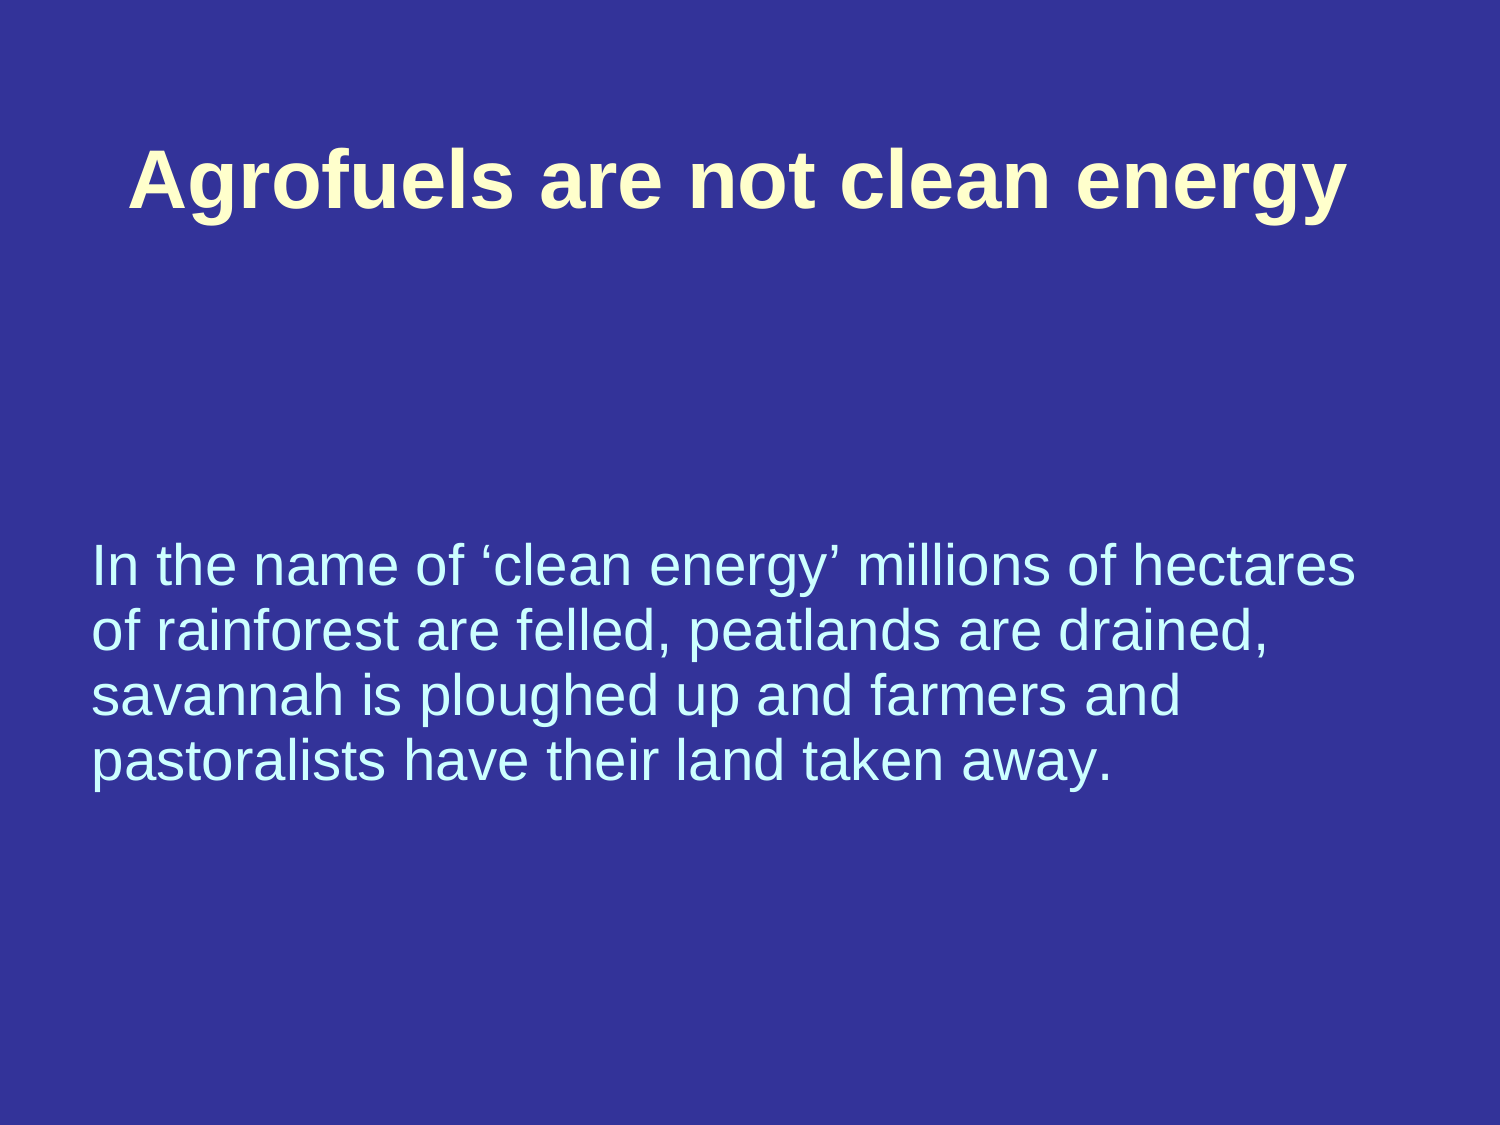

# Agrofuels are not clean energy
In the name of ‘clean energy’ millions of hectares of rainforest are felled, peatlands are drained, savannah is ploughed up and farmers and pastoralists have their land taken away.